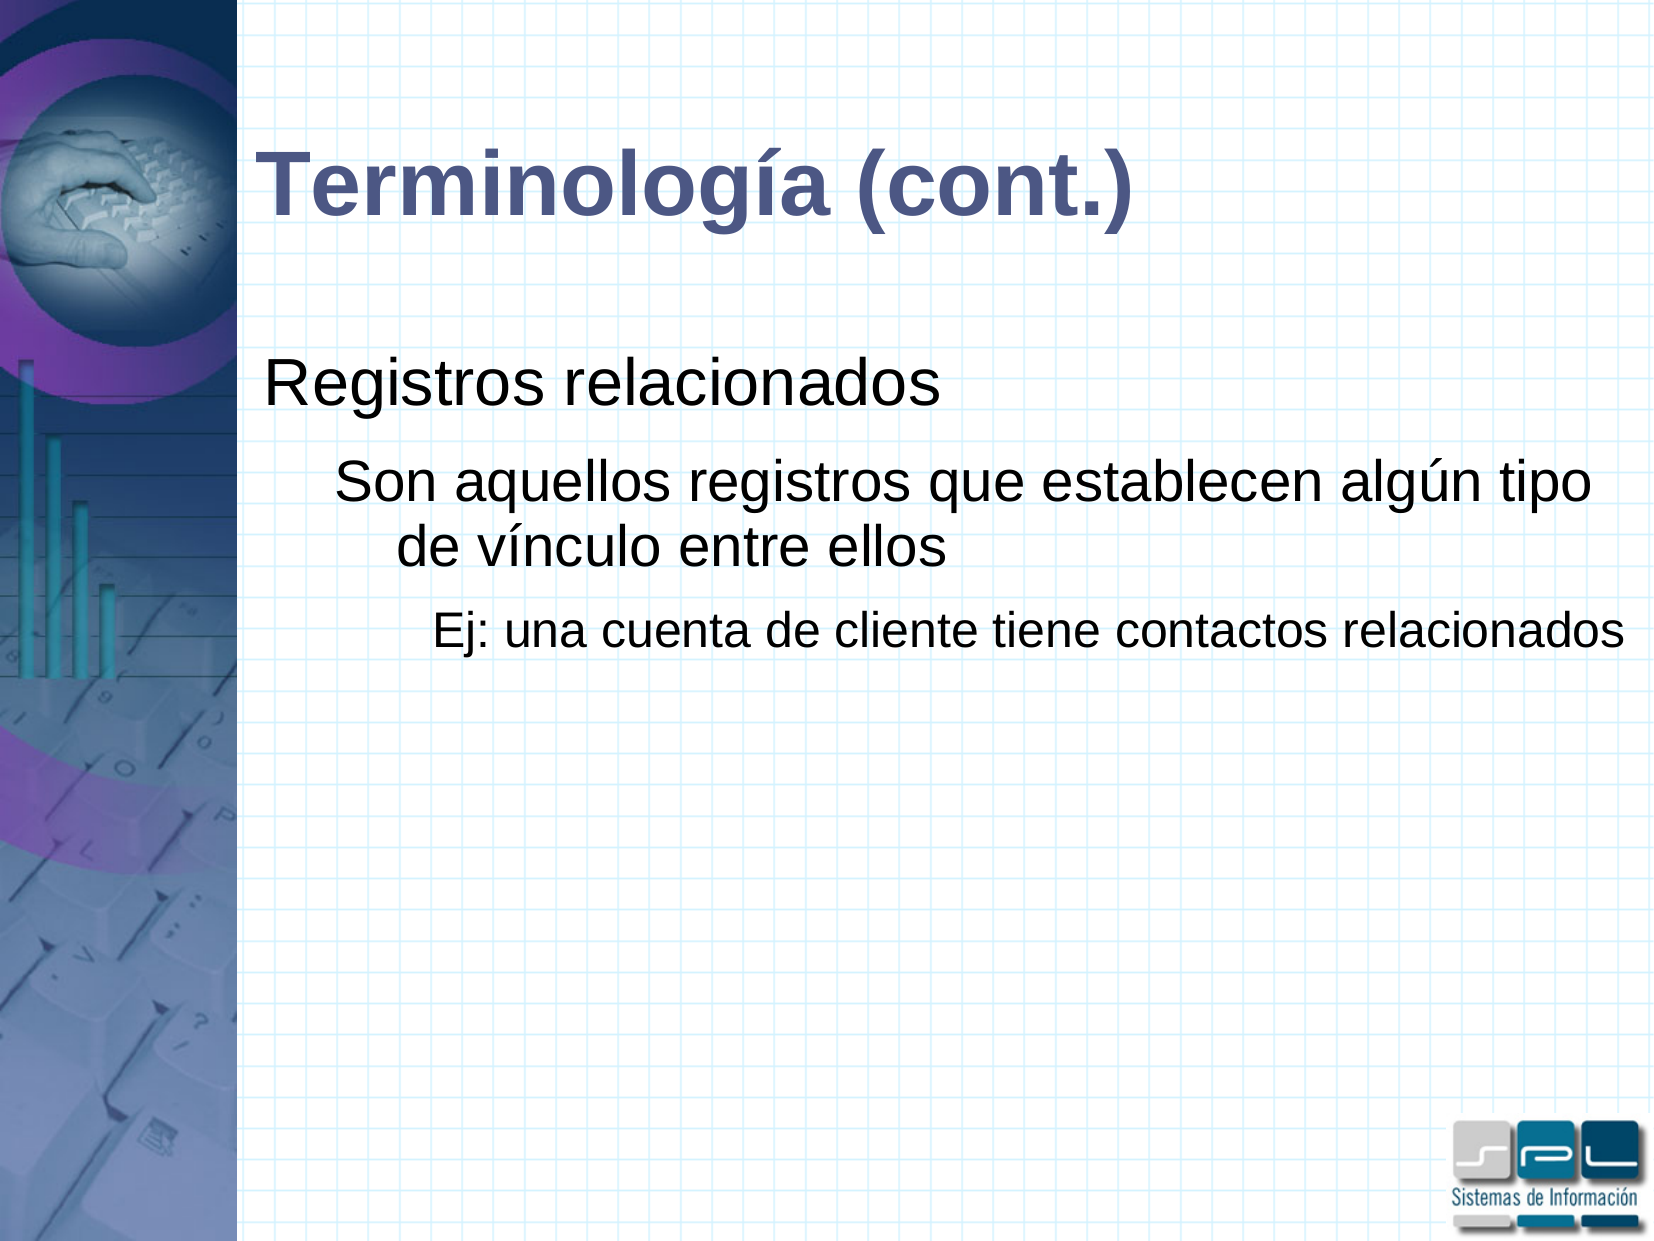

# Terminología (cont.)
Registros relacionados
Son aquellos registros que establecen algún tipo de vínculo entre ellos
Ej: una cuenta de cliente tiene contactos relacionados